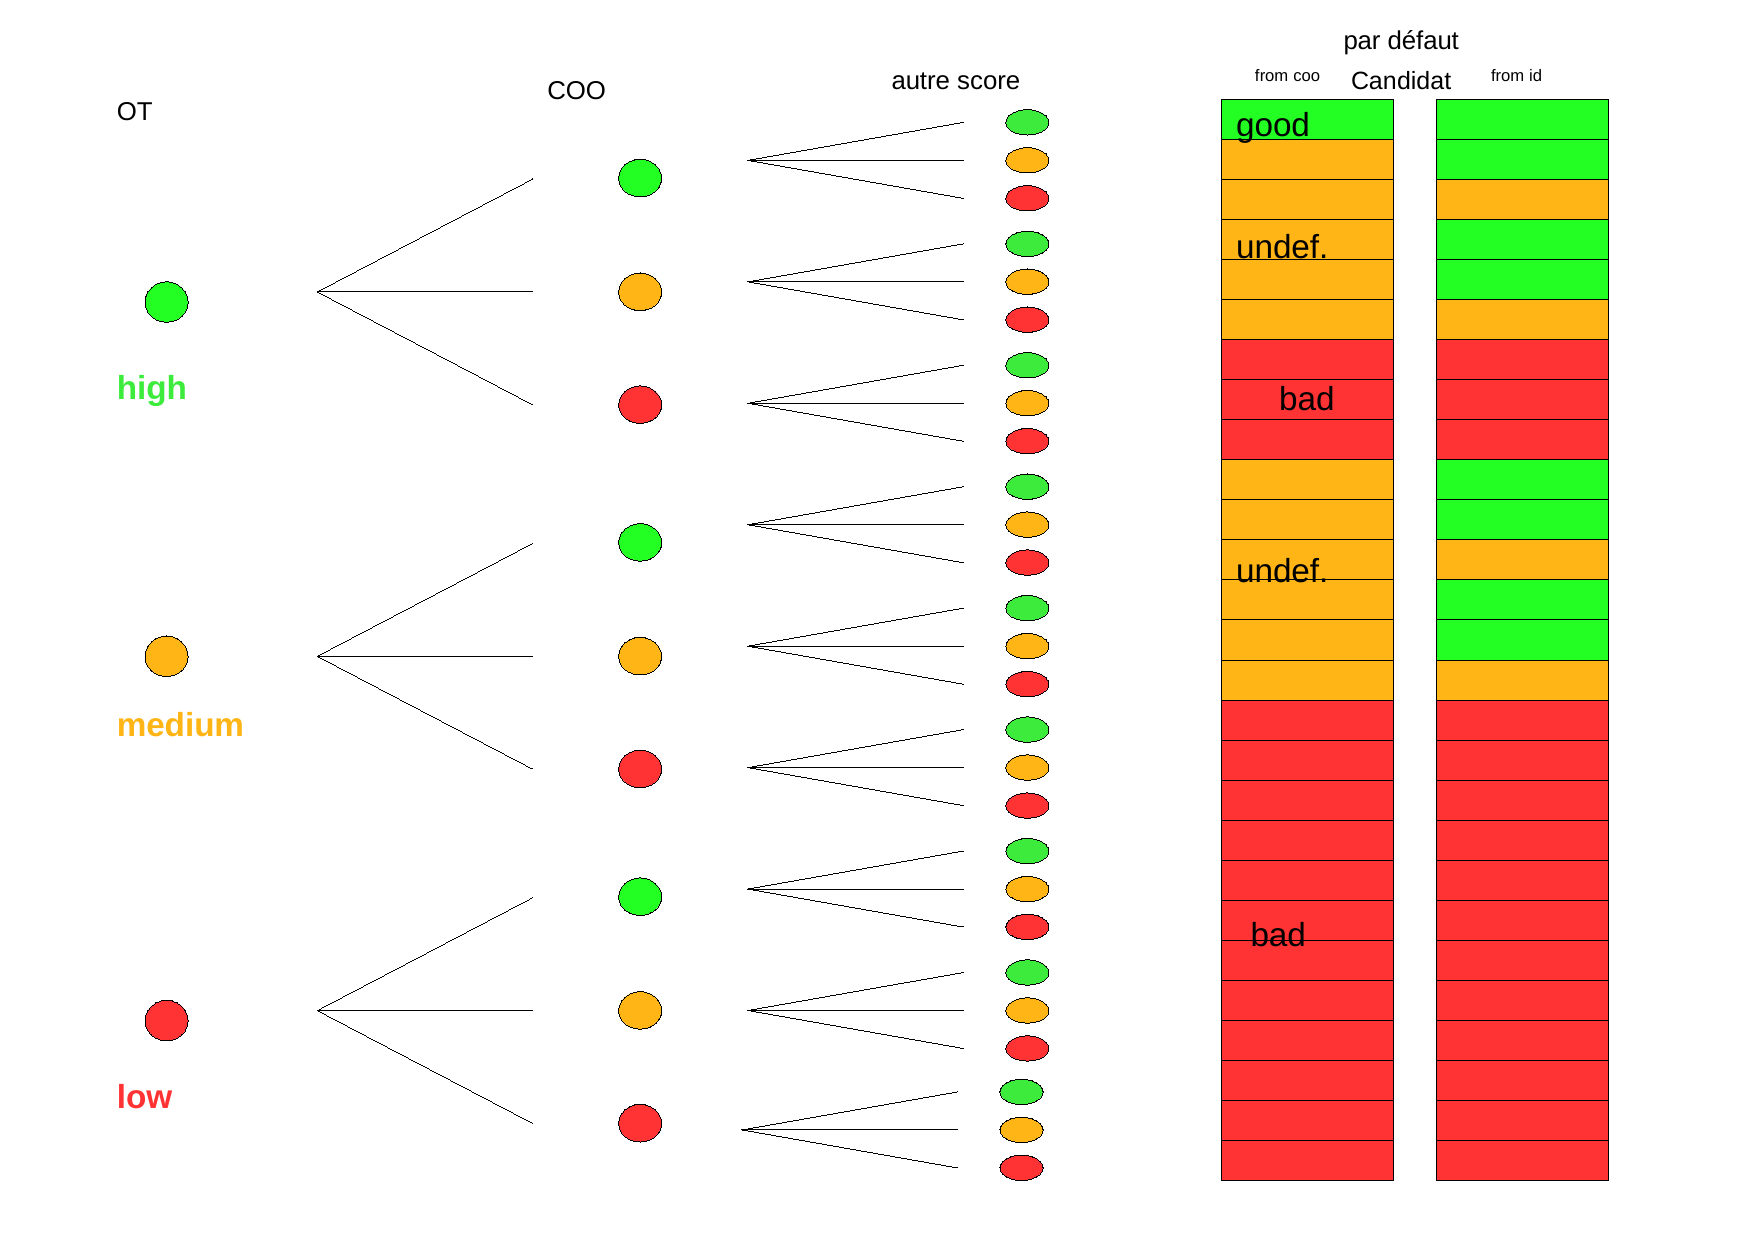

par défaut
from coo
Candidat
from id
autre score
COO
OT
good
undef.
bad
undef.
bad
high
medium
low